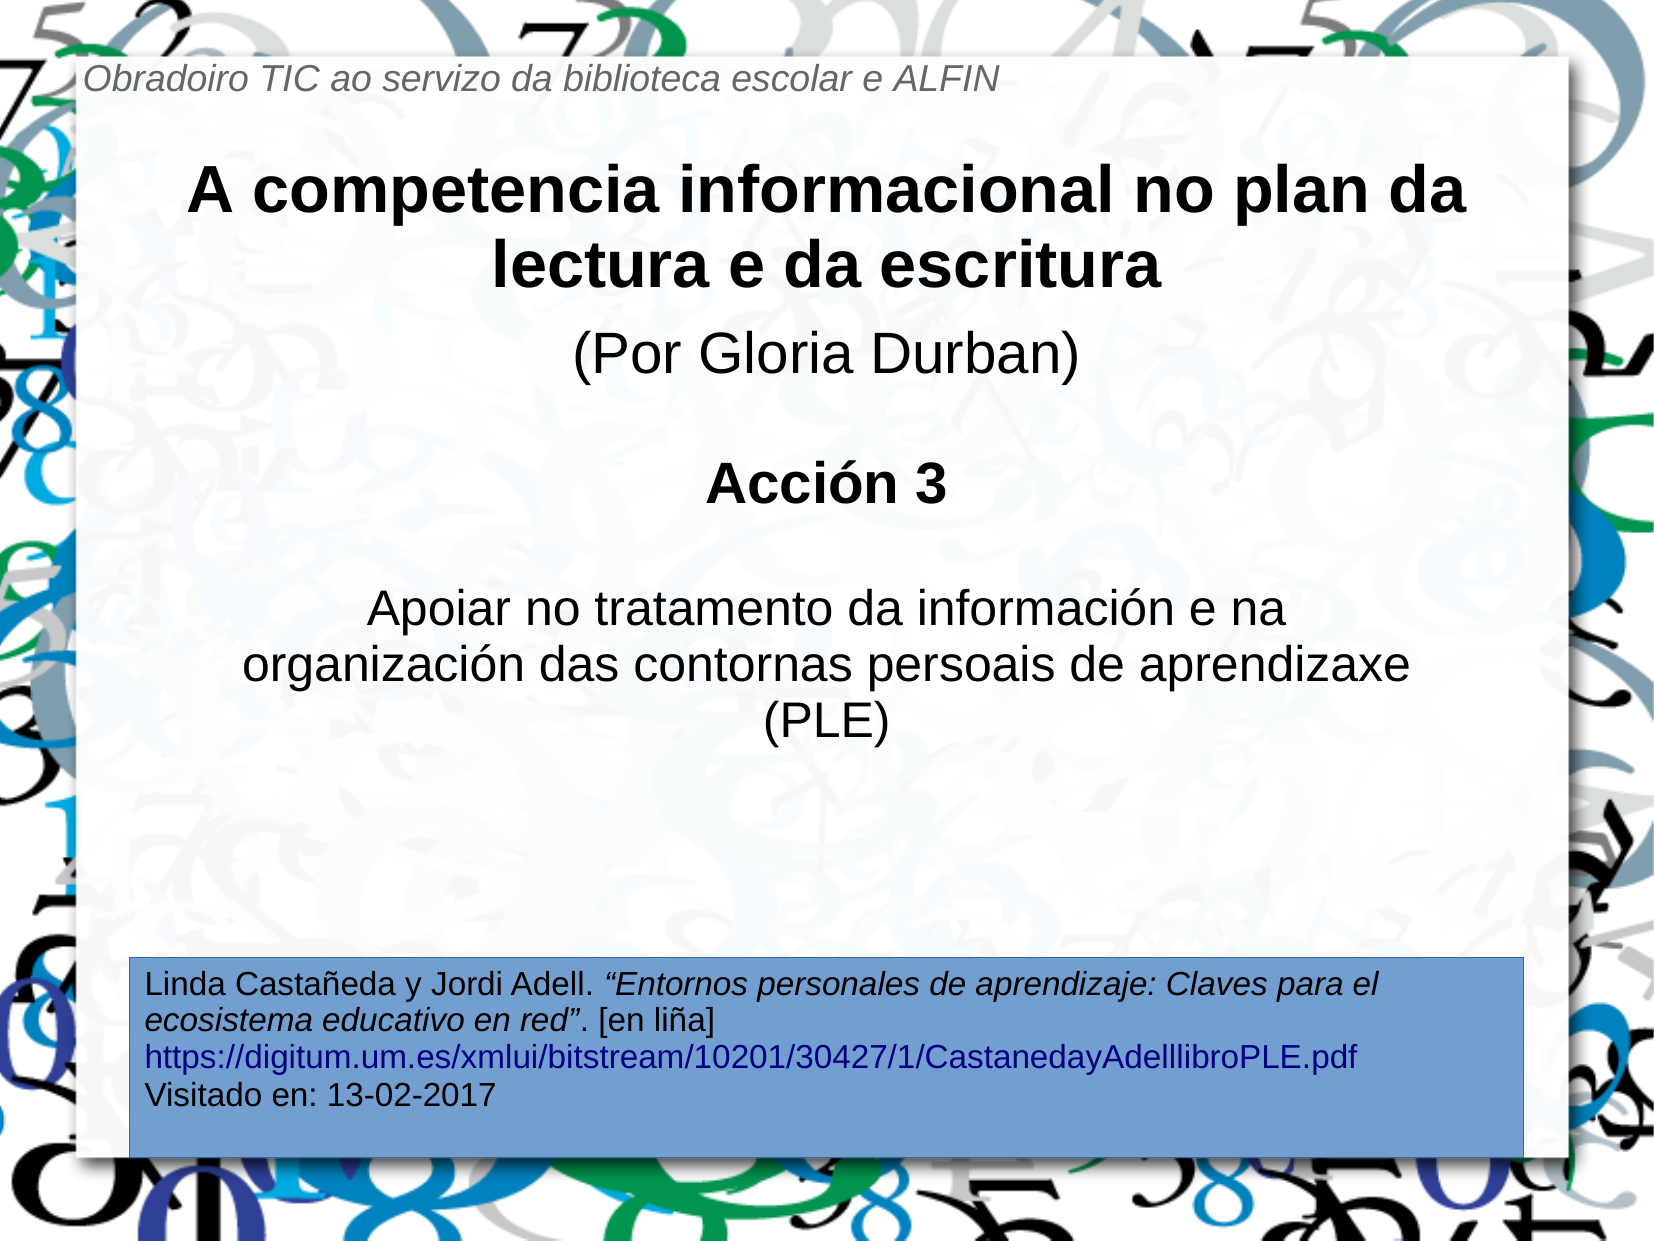

Obradoiro TIC ao servizo da biblioteca escolar e ALFIN
A competencia informacional no plan da lectura e da escritura
(Por Gloria Durban)
Acción 3
Apoiar no tratamento da información e na organización das contornas persoais de aprendizaxe
(PLE)
Linda Castañeda y Jordi Adell. “Entornos personales de aprendizaje: Claves para el ecosistema educativo en red”. [en liña] https://digitum.um.es/xmlui/bitstream/10201/30427/1/CastanedayAdelllibroPLE.pdf
Visitado en: 13-02-2017